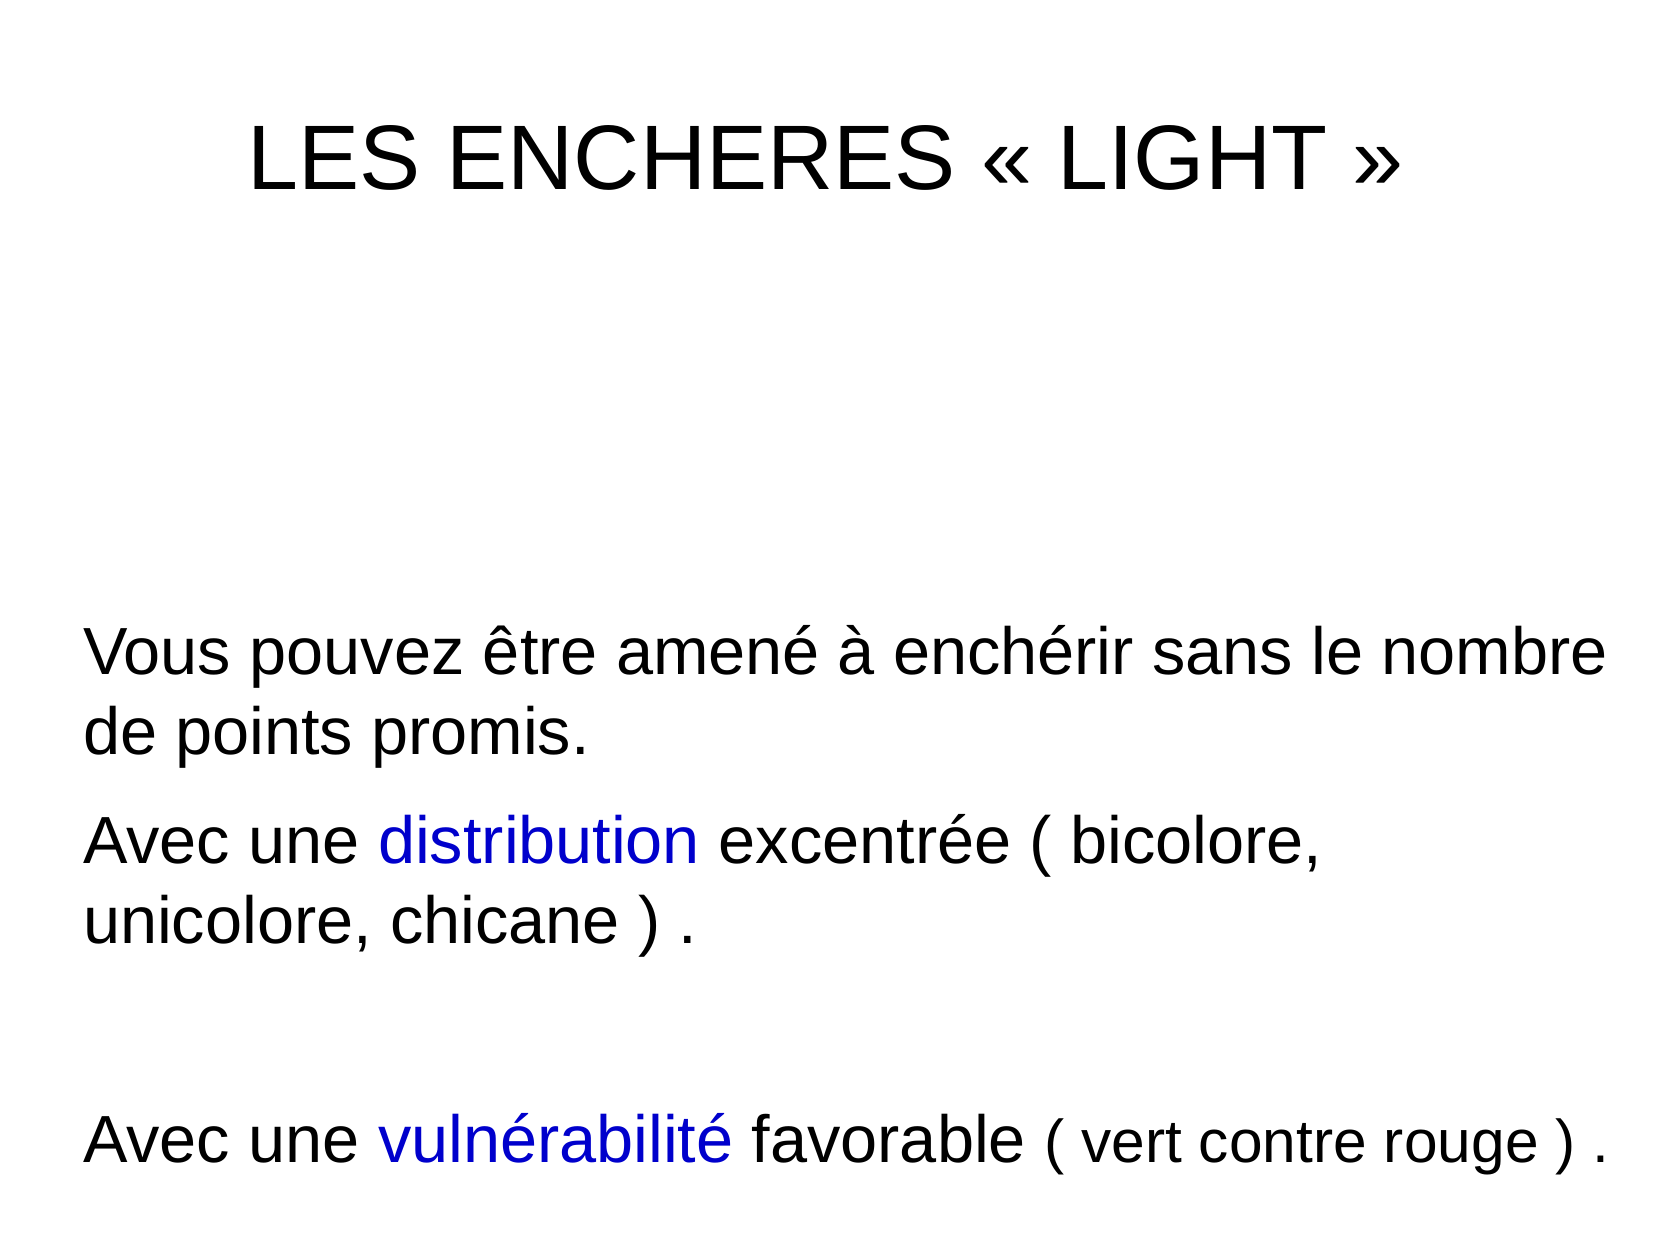

# LES ENCHERES « LIGHT »
Vous pouvez être amené à enchérir sans le nombre de points promis.
Avec une distribution excentrée ( bicolore, unicolore, chicane ) .
Avec une vulnérabilité favorable ( vert contre rouge ) .
Avec une belle couleur.
Avec une position favorable ( en troisième ) .